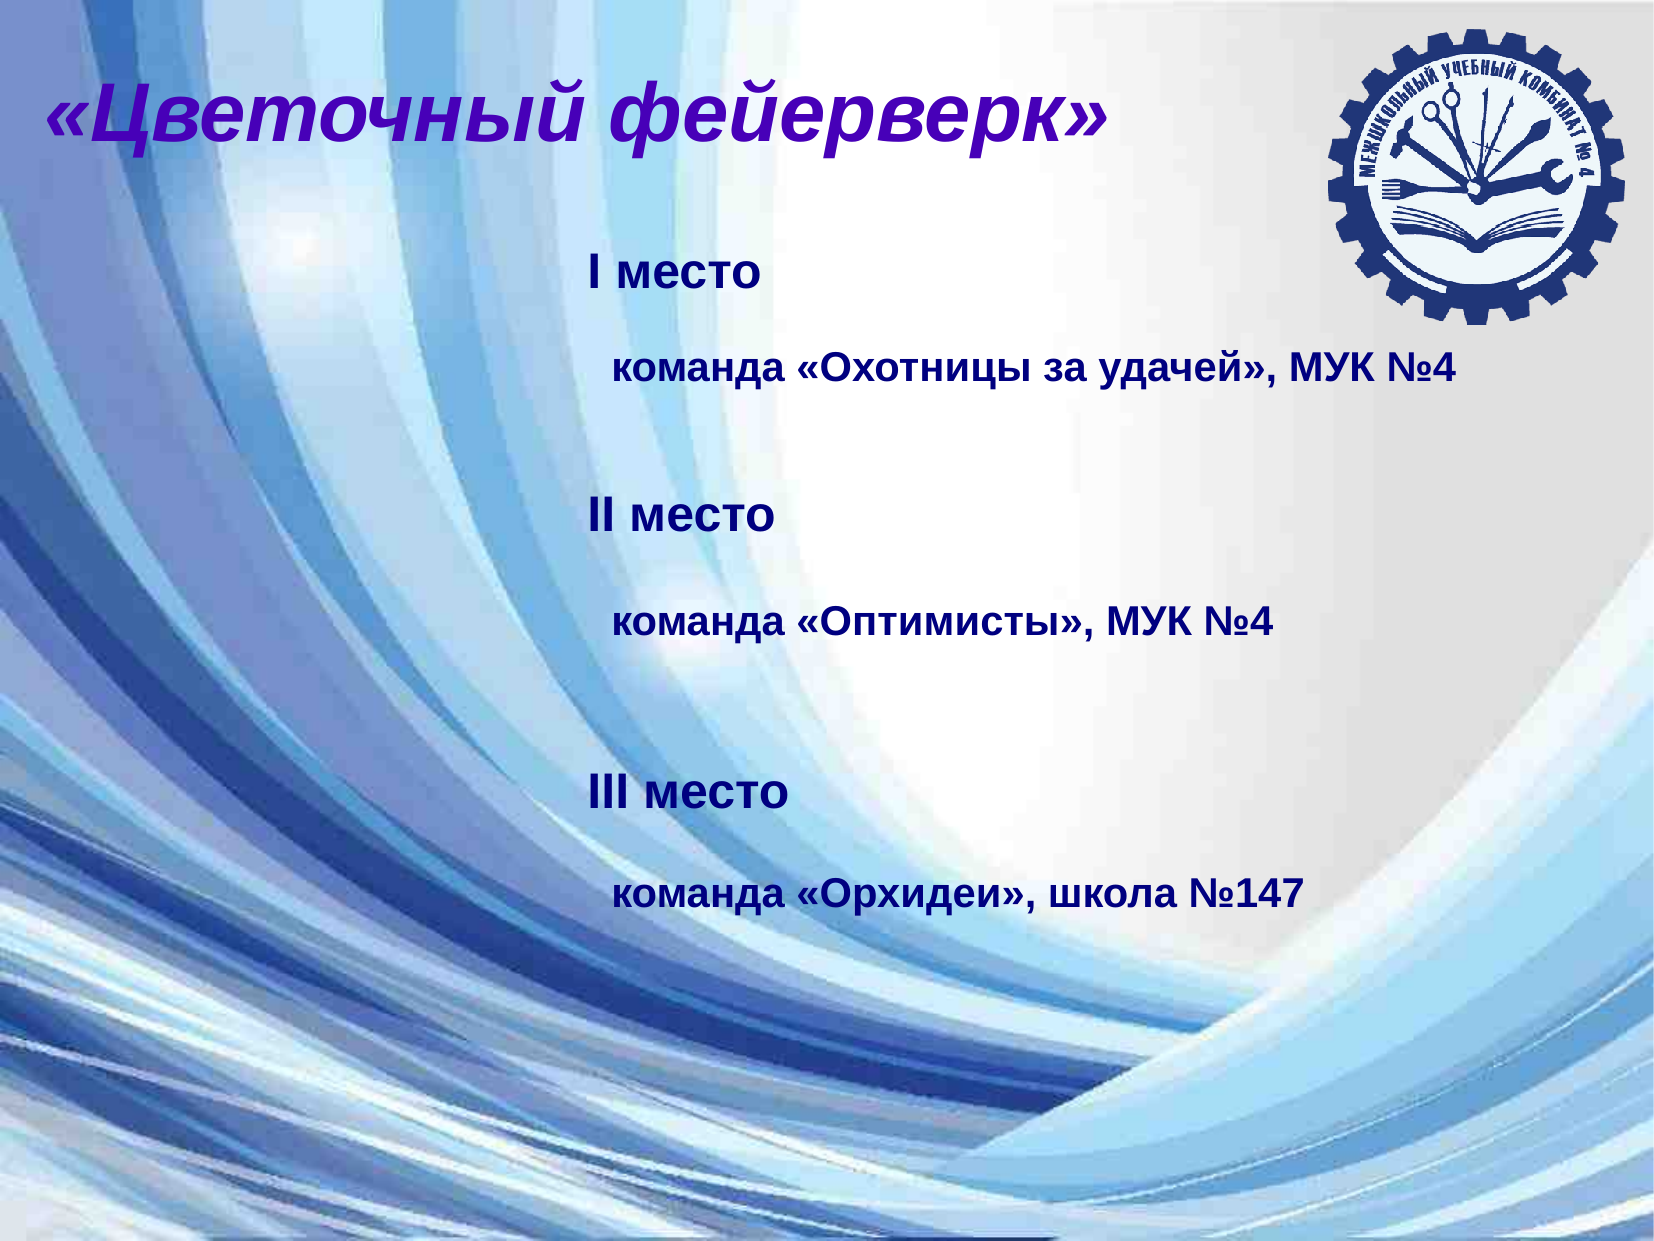

«Цветочный фейерверк»
I место
команда «Охотницы за удачей», МУК №4
II место
команда «Оптимисты», МУК №4
III место
команда «Орхидеи», школа №147